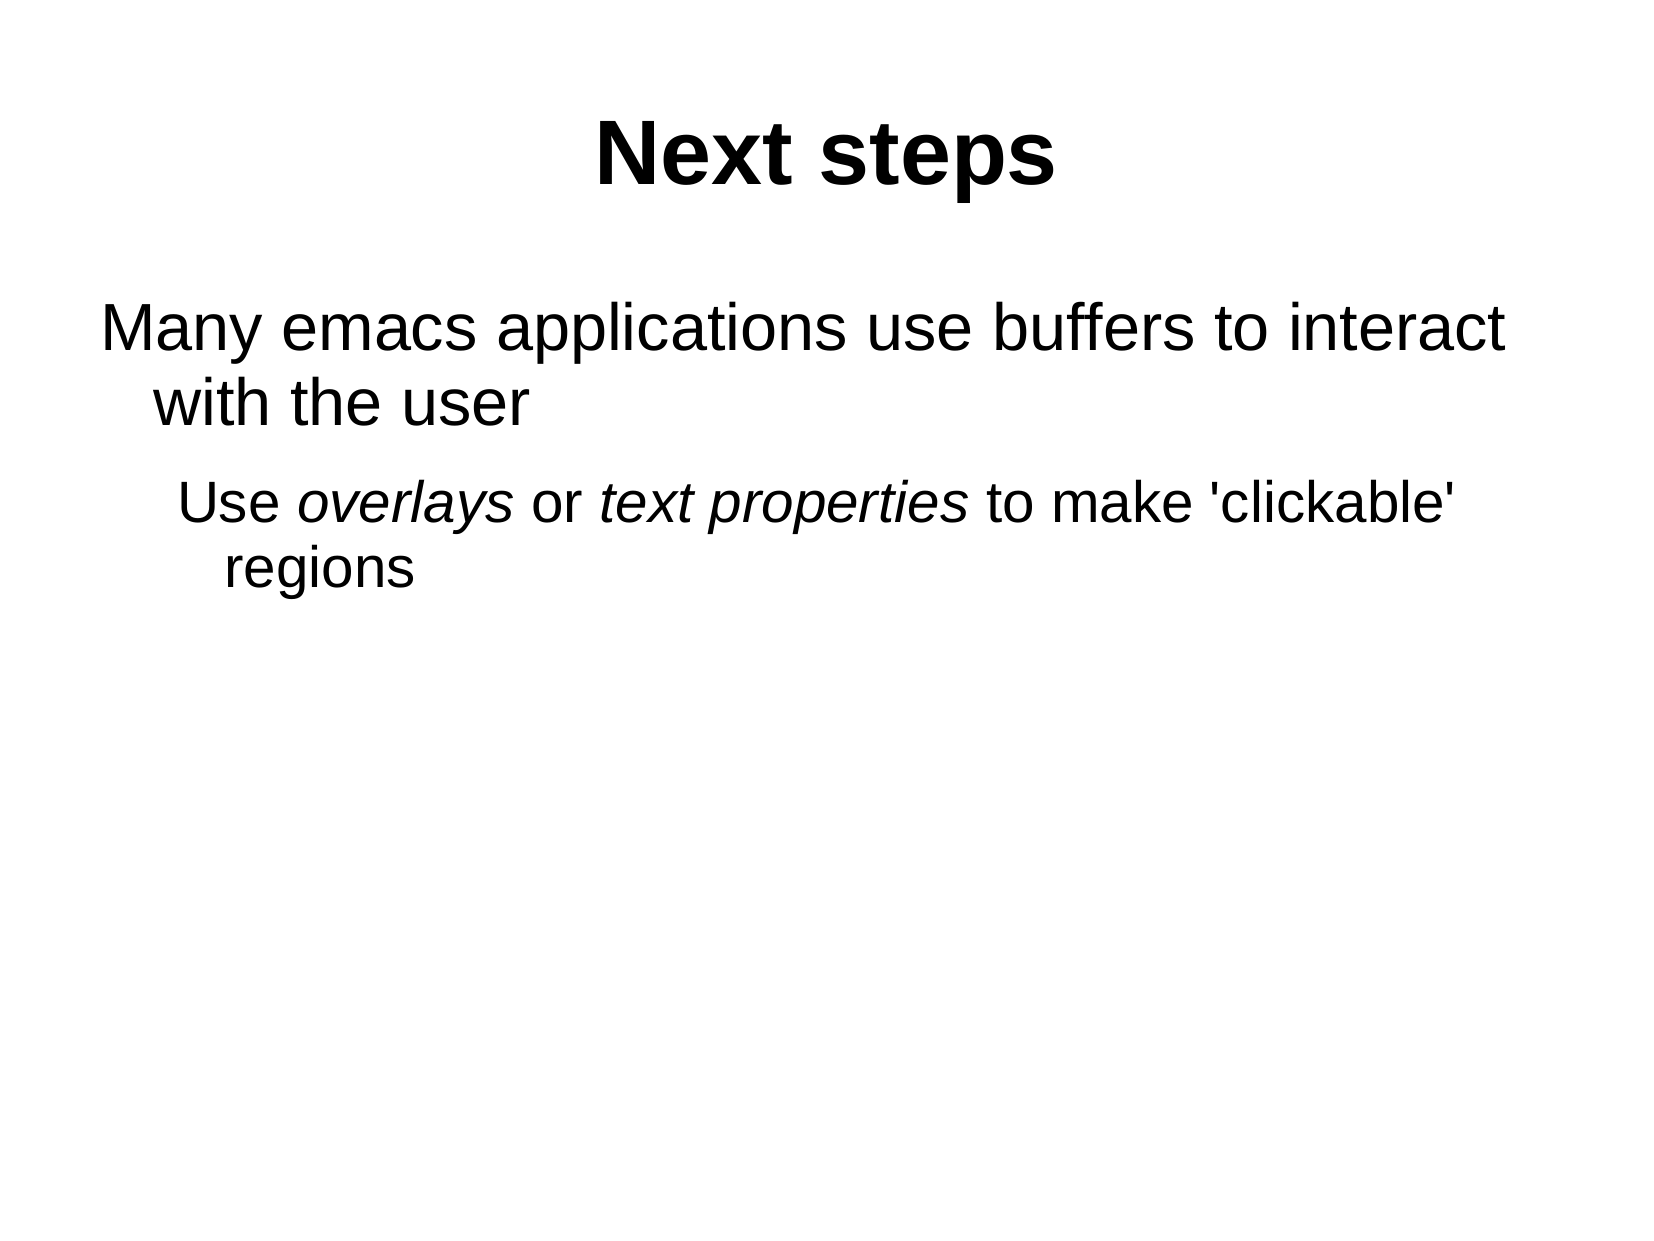

# Next steps
Many emacs applications use buffers to interact with the user
Use overlays or text properties to make 'clickable' regions